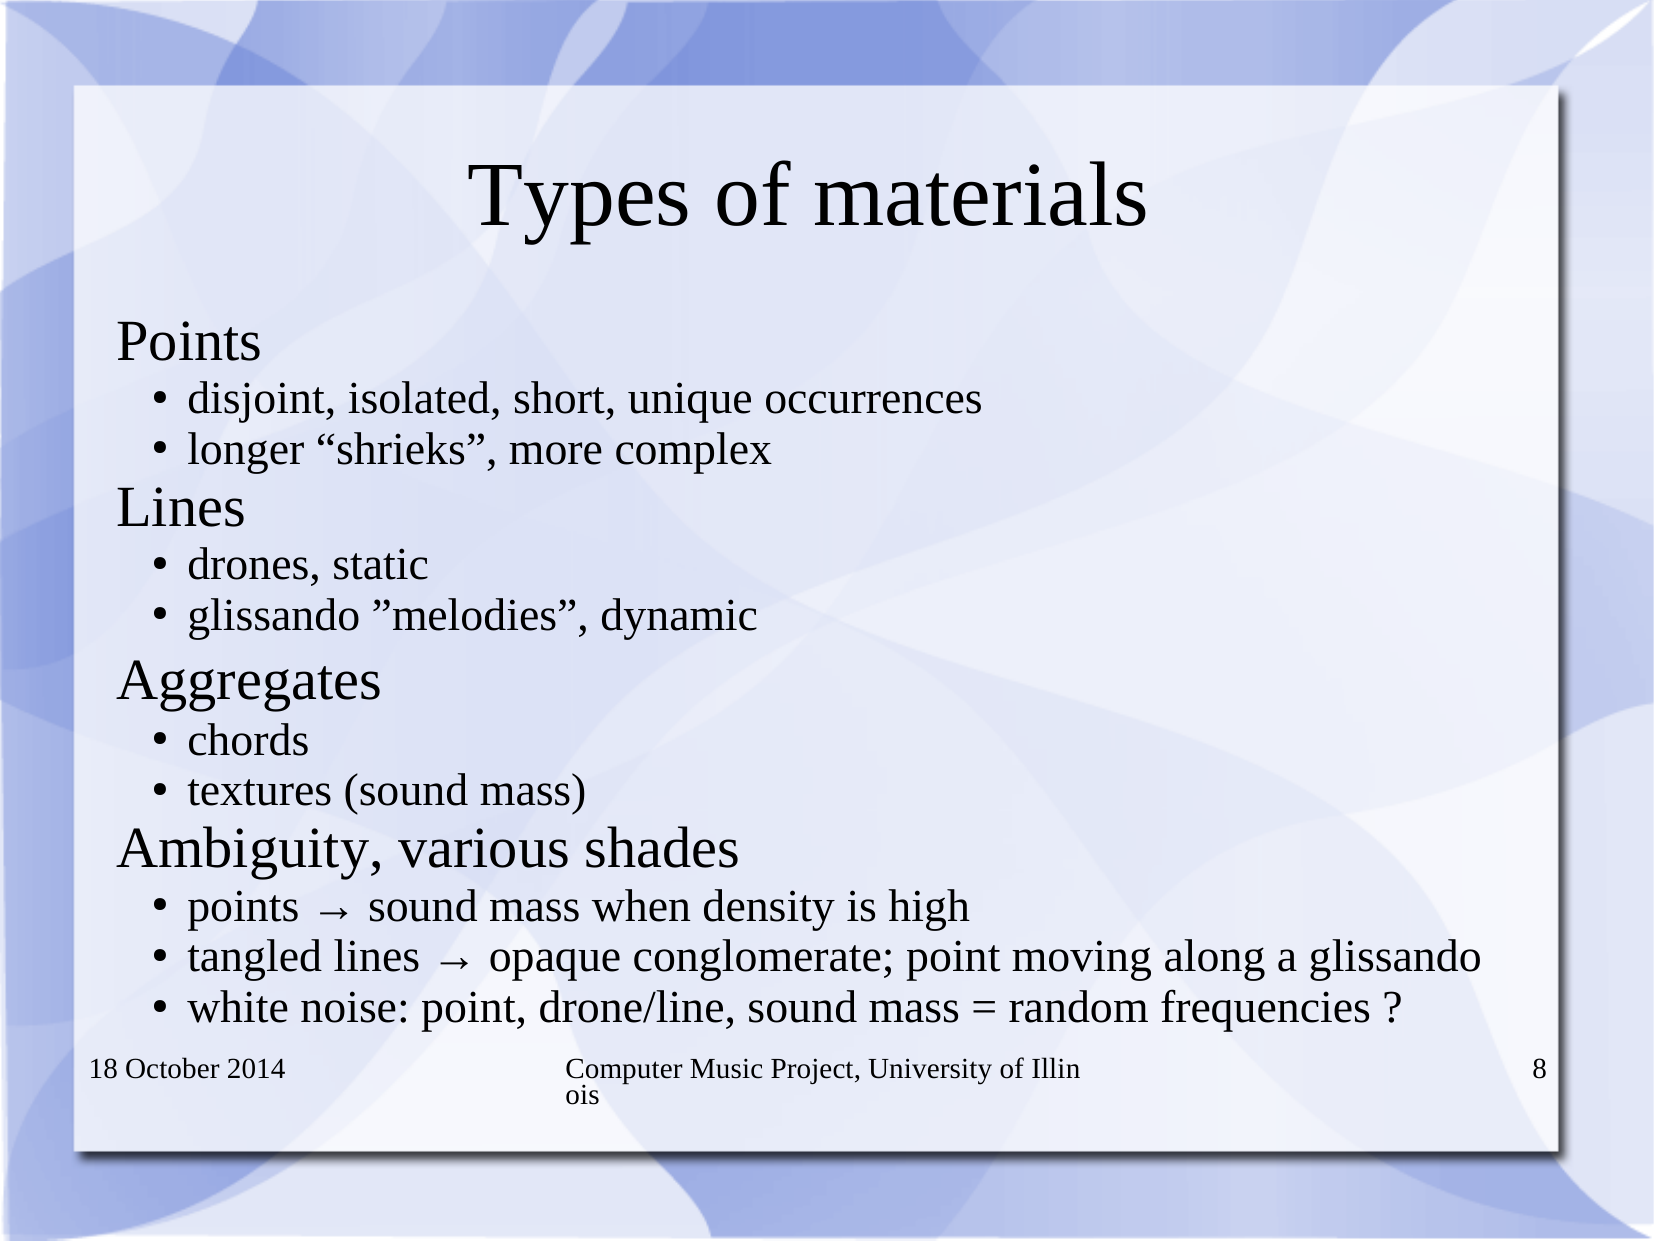

# Types of materials
Points
disjoint, isolated, short, unique occurrences
longer “shrieks”, more complex
Lines
drones, static
glissando ”melodies”, dynamic
Aggregates
chords
textures (sound mass)
Ambiguity, various shades
points → sound mass when density is high
tangled lines → opaque conglomerate; point moving along a glissando
white noise: point, drone/line, sound mass = random frequencies ?
18 October 2014
Computer Music Project, University of Illinois
8